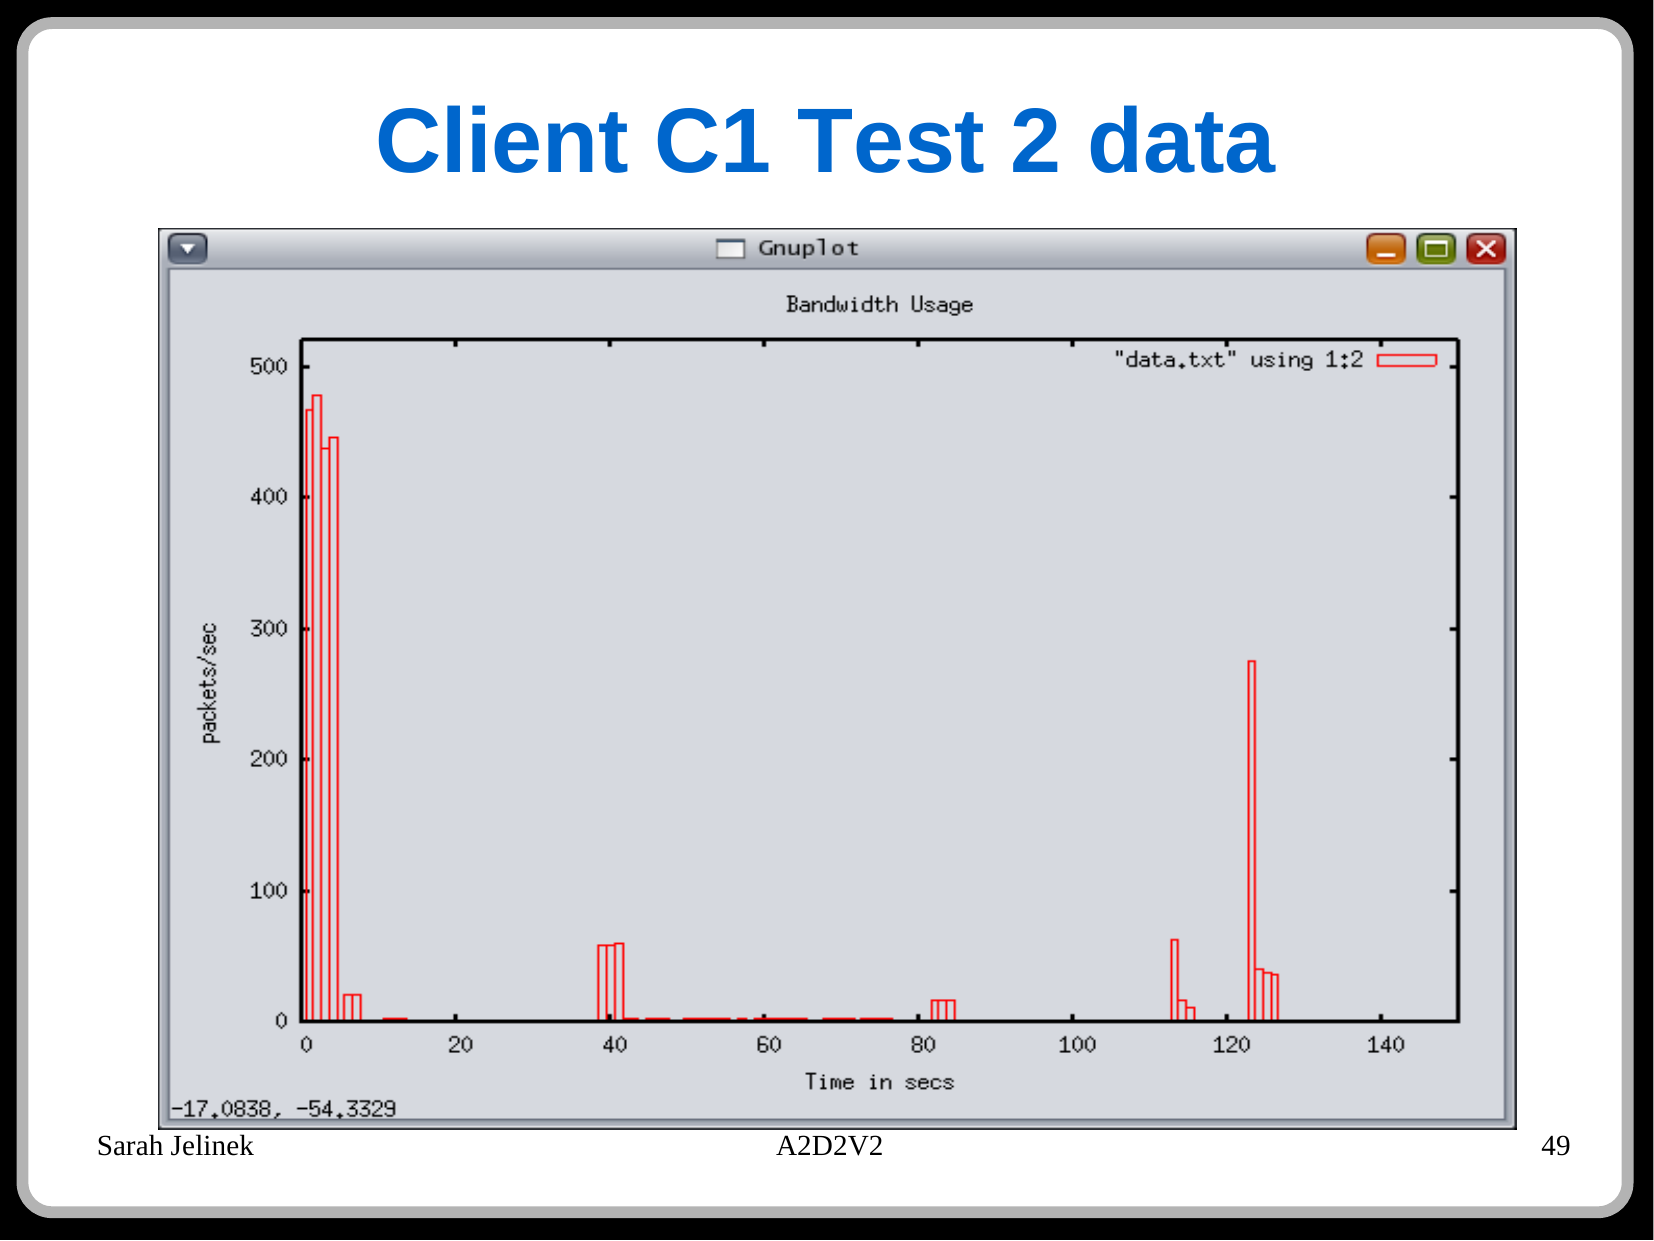

# Client C1 Test 2 data
Sarah Jelinek A2D2V2
49